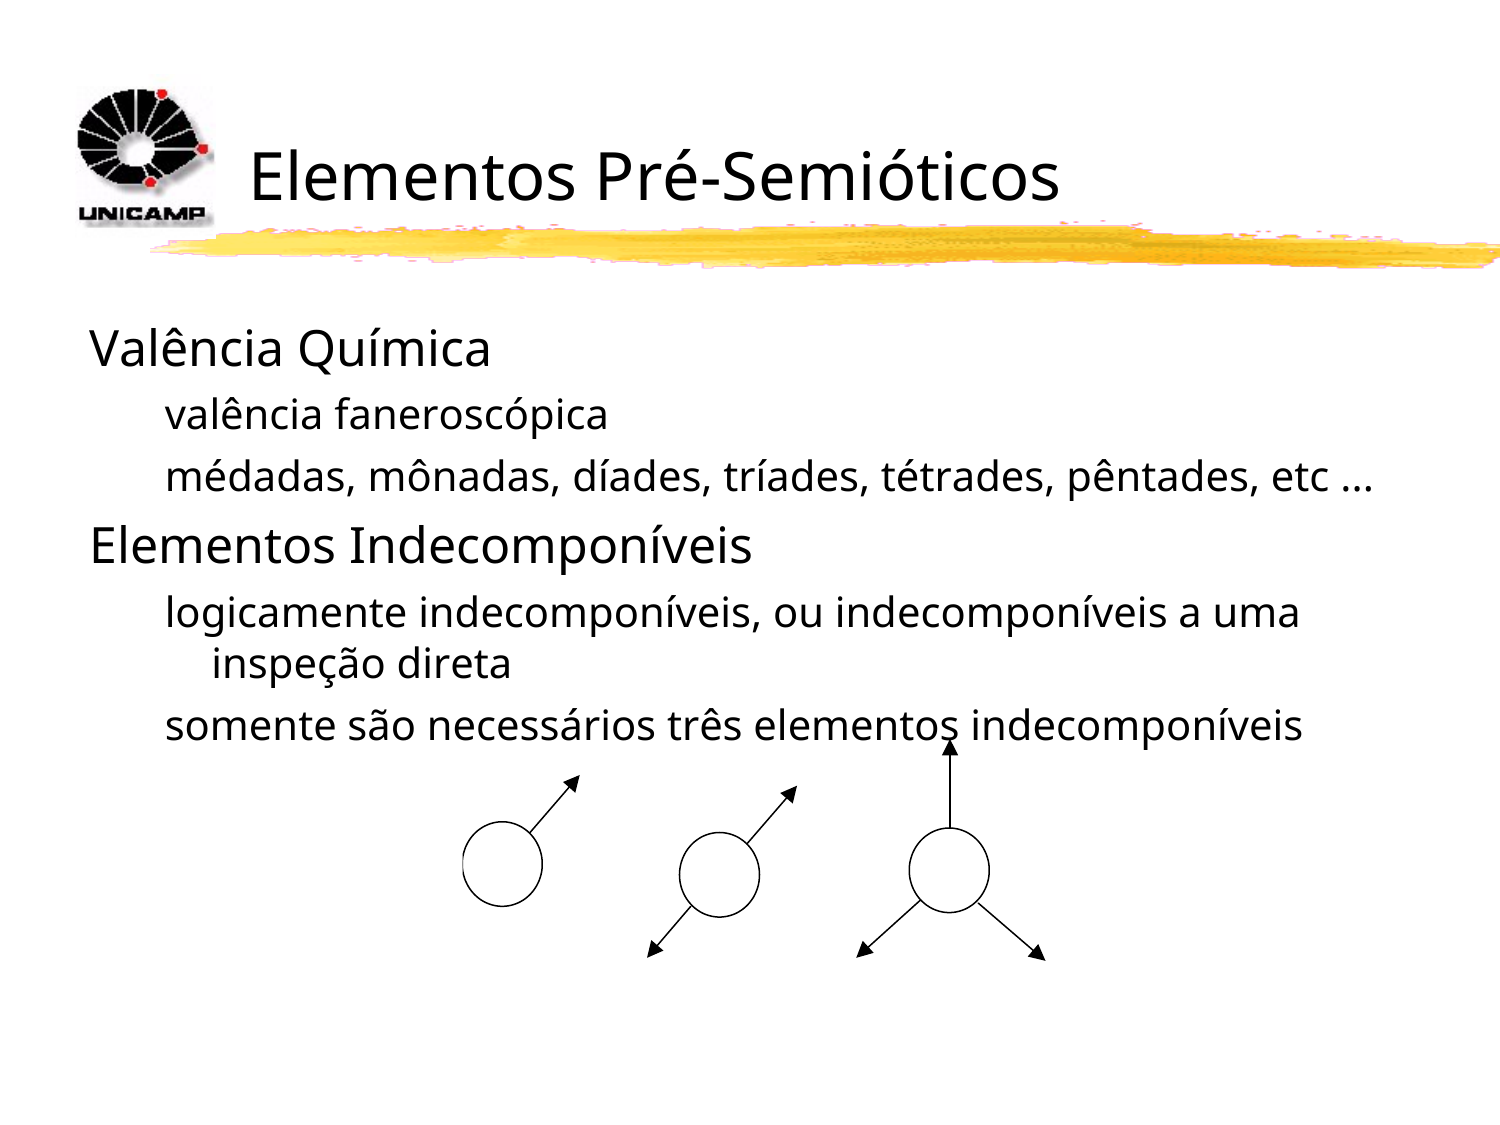

# Elementos Pré-Semióticos
Valência Química
valência faneroscópica
médadas, mônadas, díades, tríades, tétrades, pêntades, etc ...
Elementos Indecomponíveis
logicamente indecomponíveis, ou indecomponíveis a uma inspeção direta
somente são necessários três elementos indecomponíveis